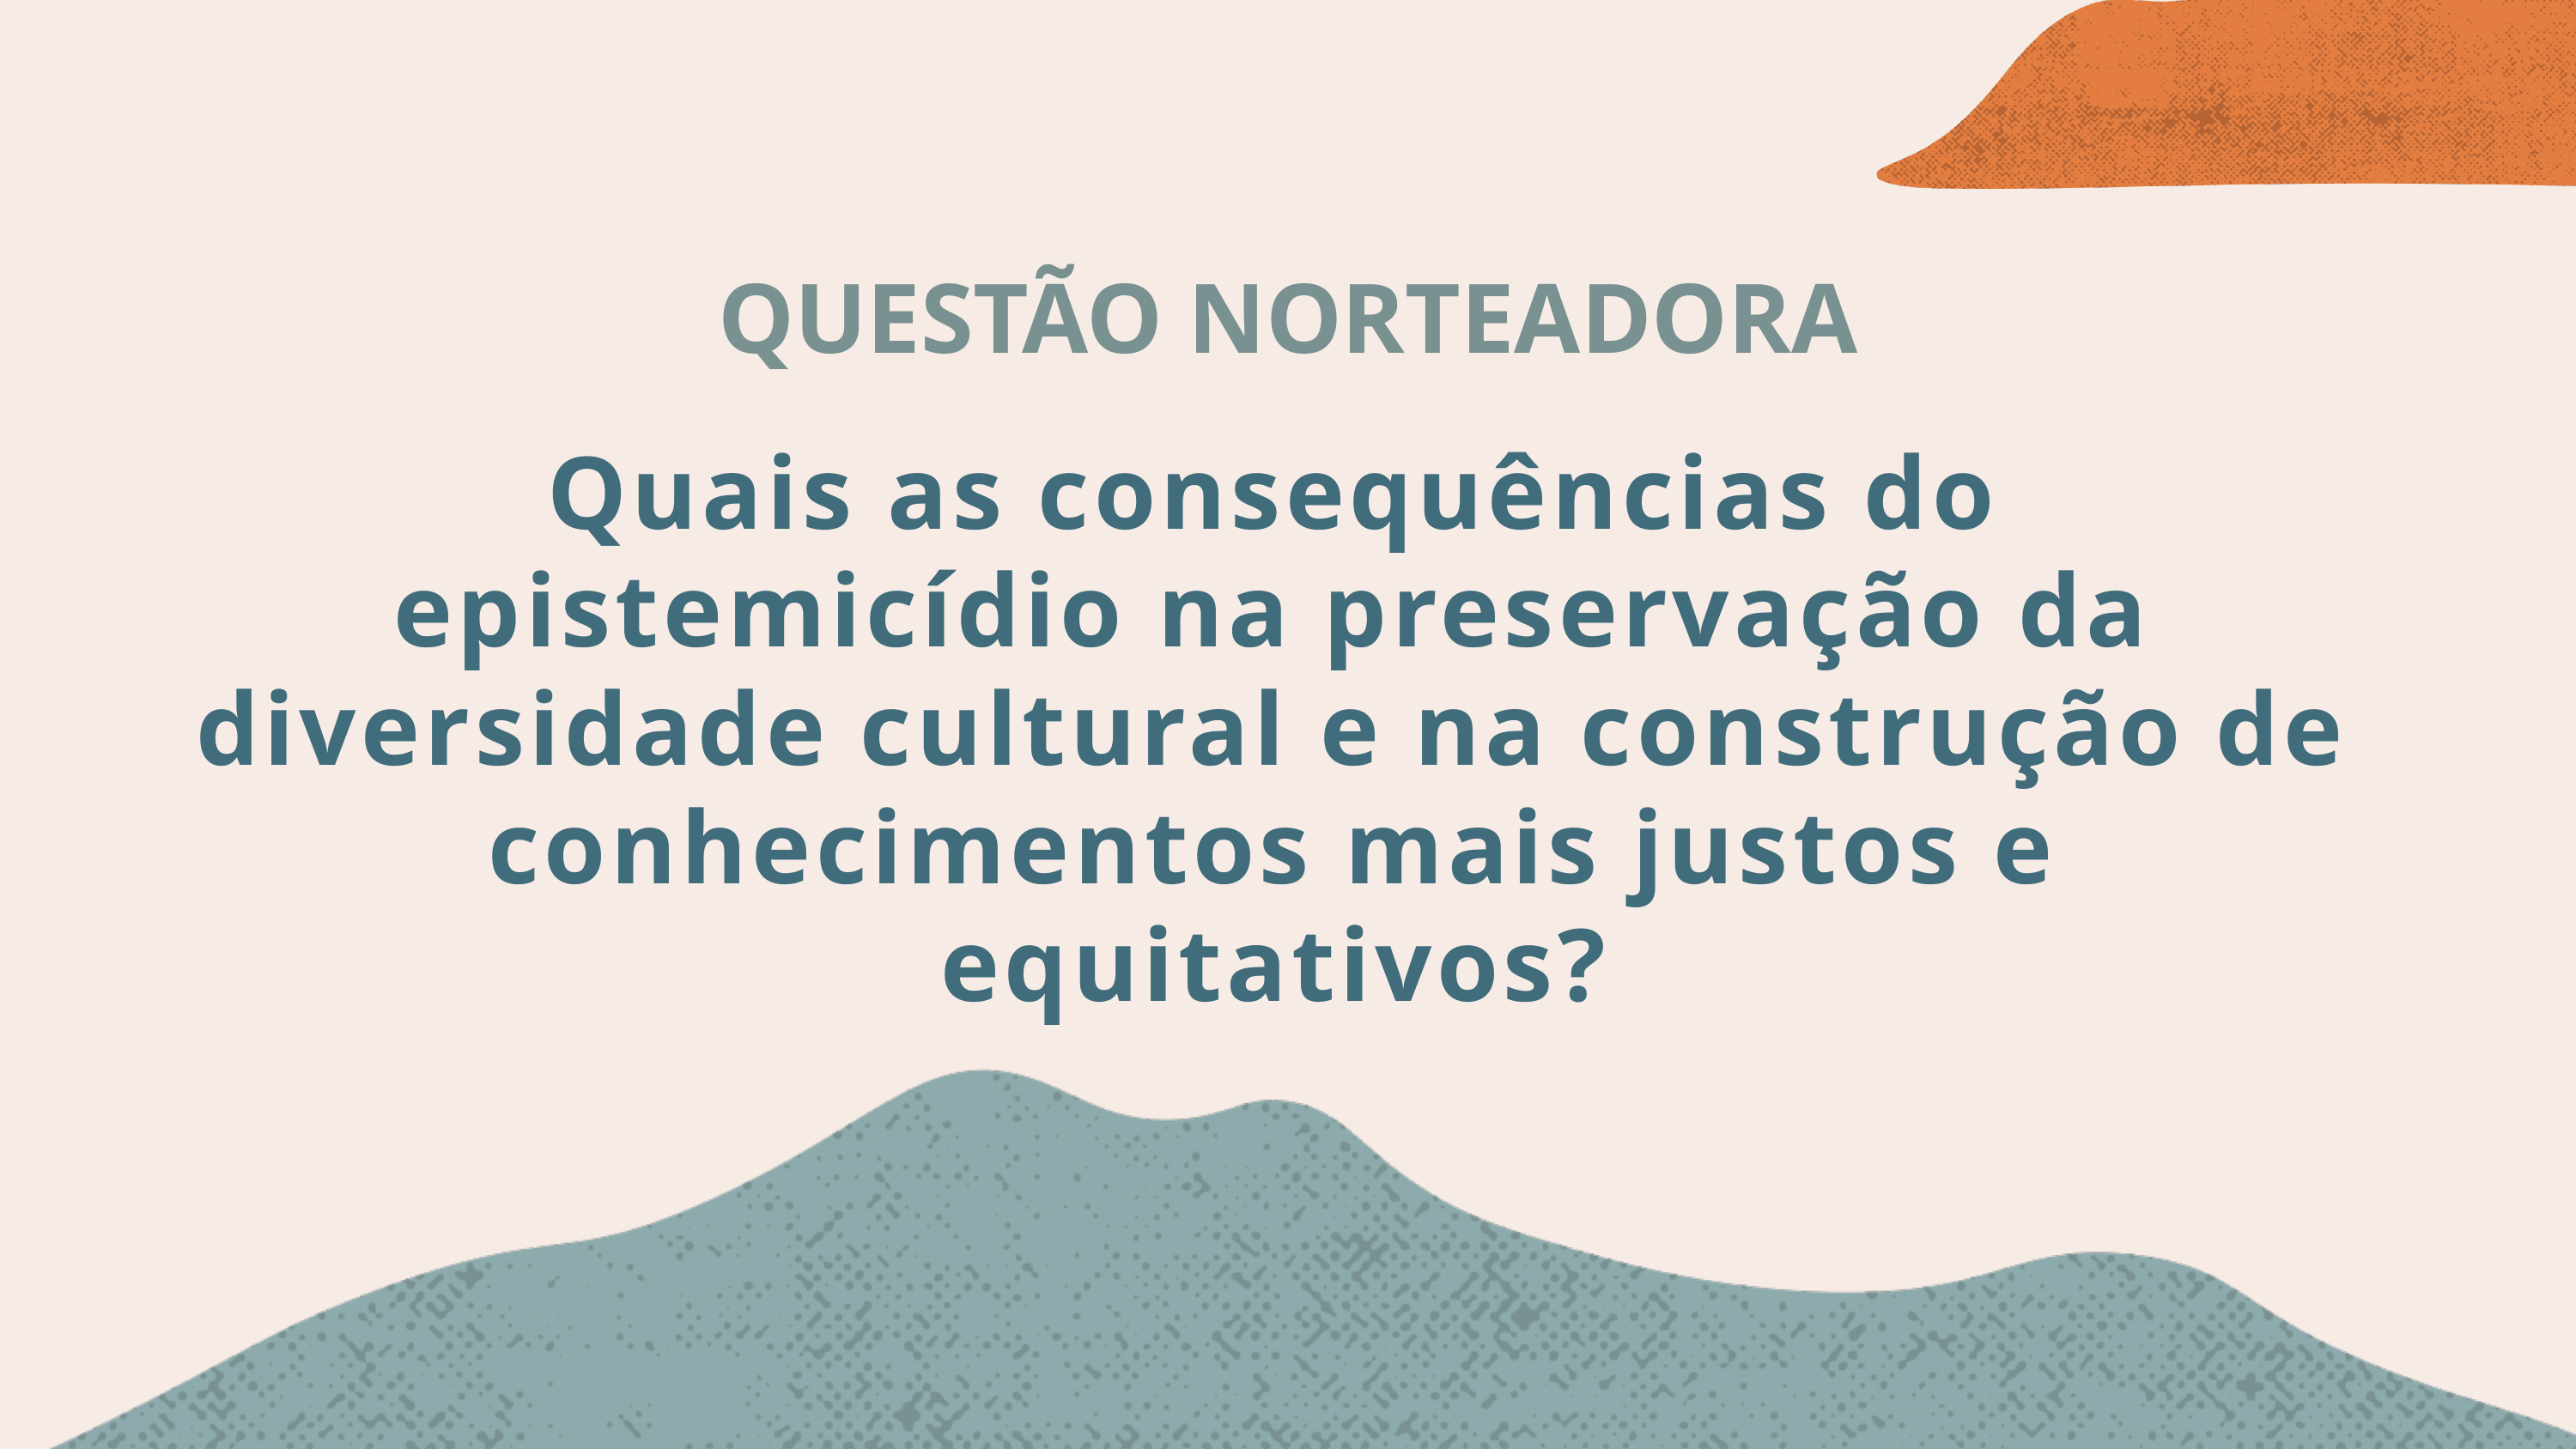

QUESTÃO NORTEADORA
Quais as consequências do epistemicídio na preservação da diversidade cultural e na construção de conhecimentos mais justos e equitativos?